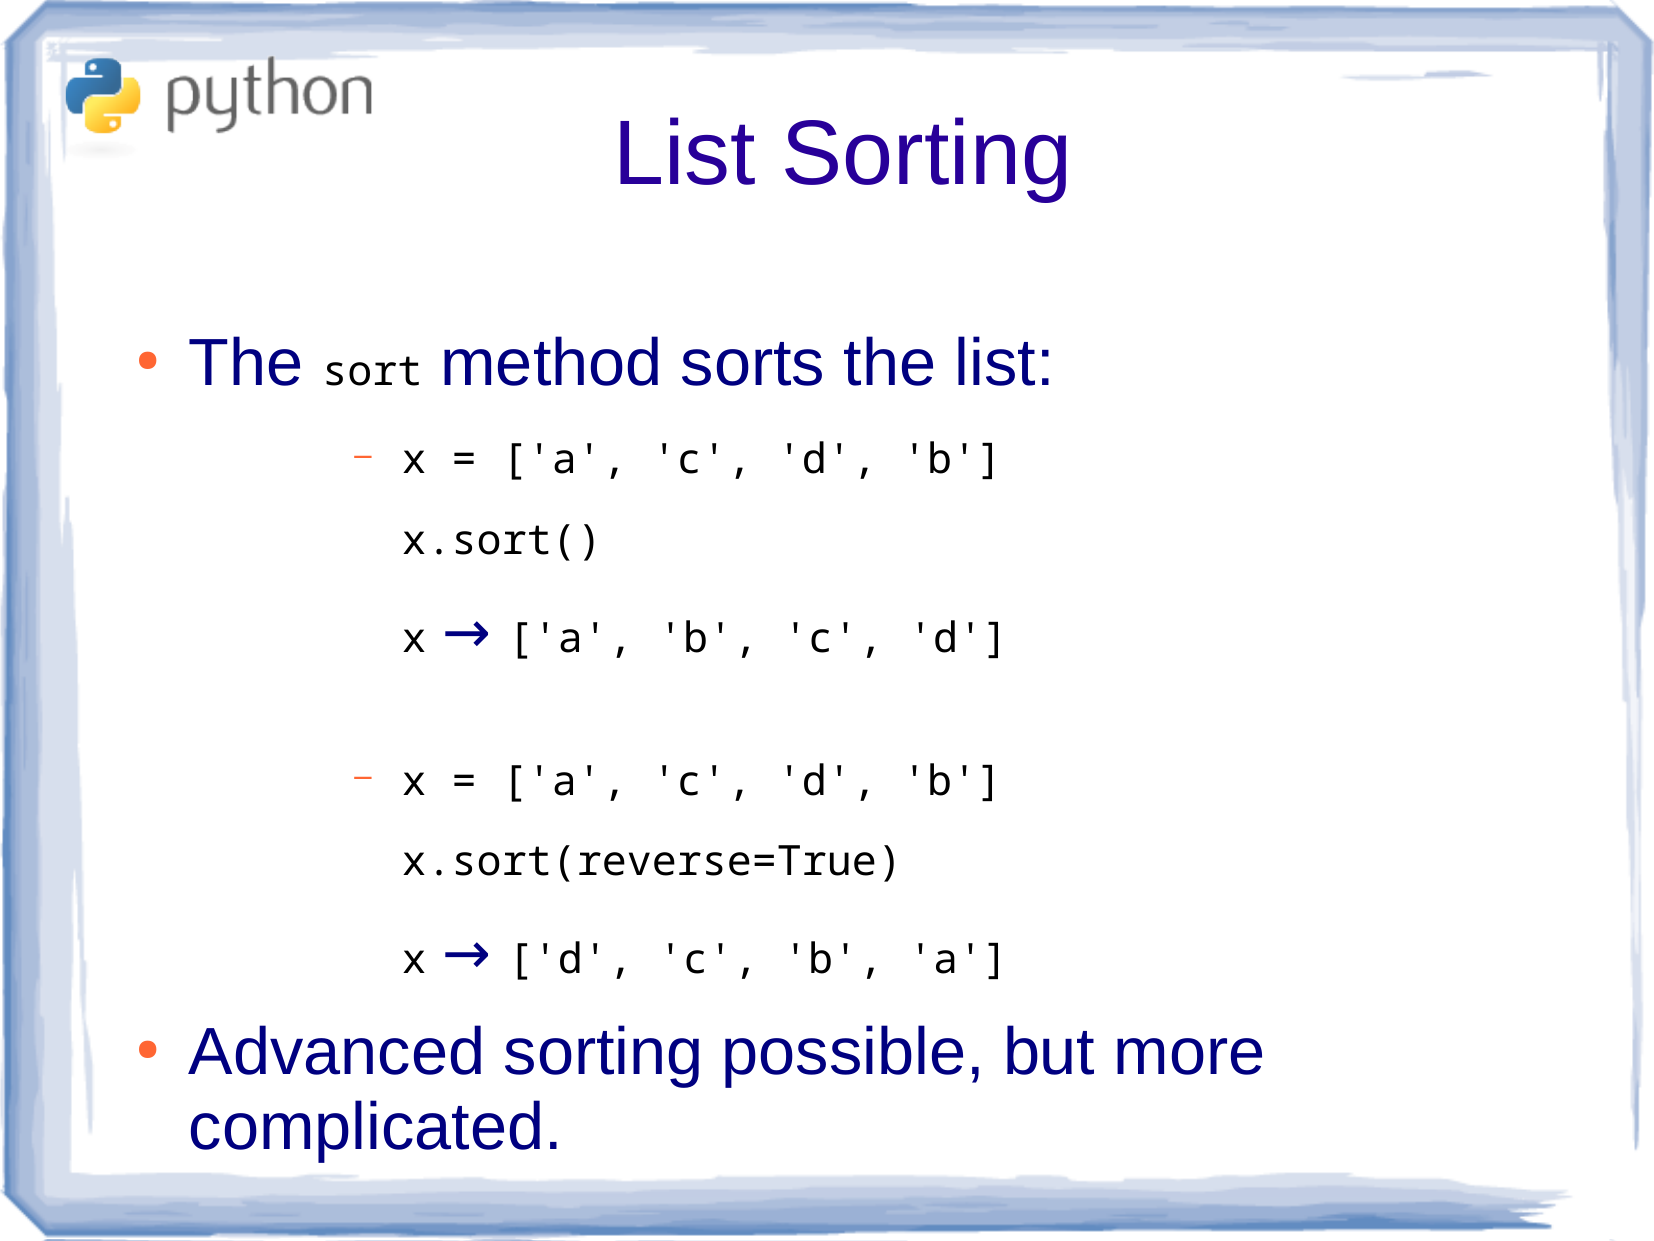

# List Sorting
The sort method sorts the list:
x = ['a', 'c', 'd', 'b']
x.sort()
x → ['a', 'b', 'c', 'd']
x = ['a', 'c', 'd', 'b']
x.sort(reverse=True)
x → ['d', 'c', 'b', 'a']
Advanced sorting possible, but more complicated.